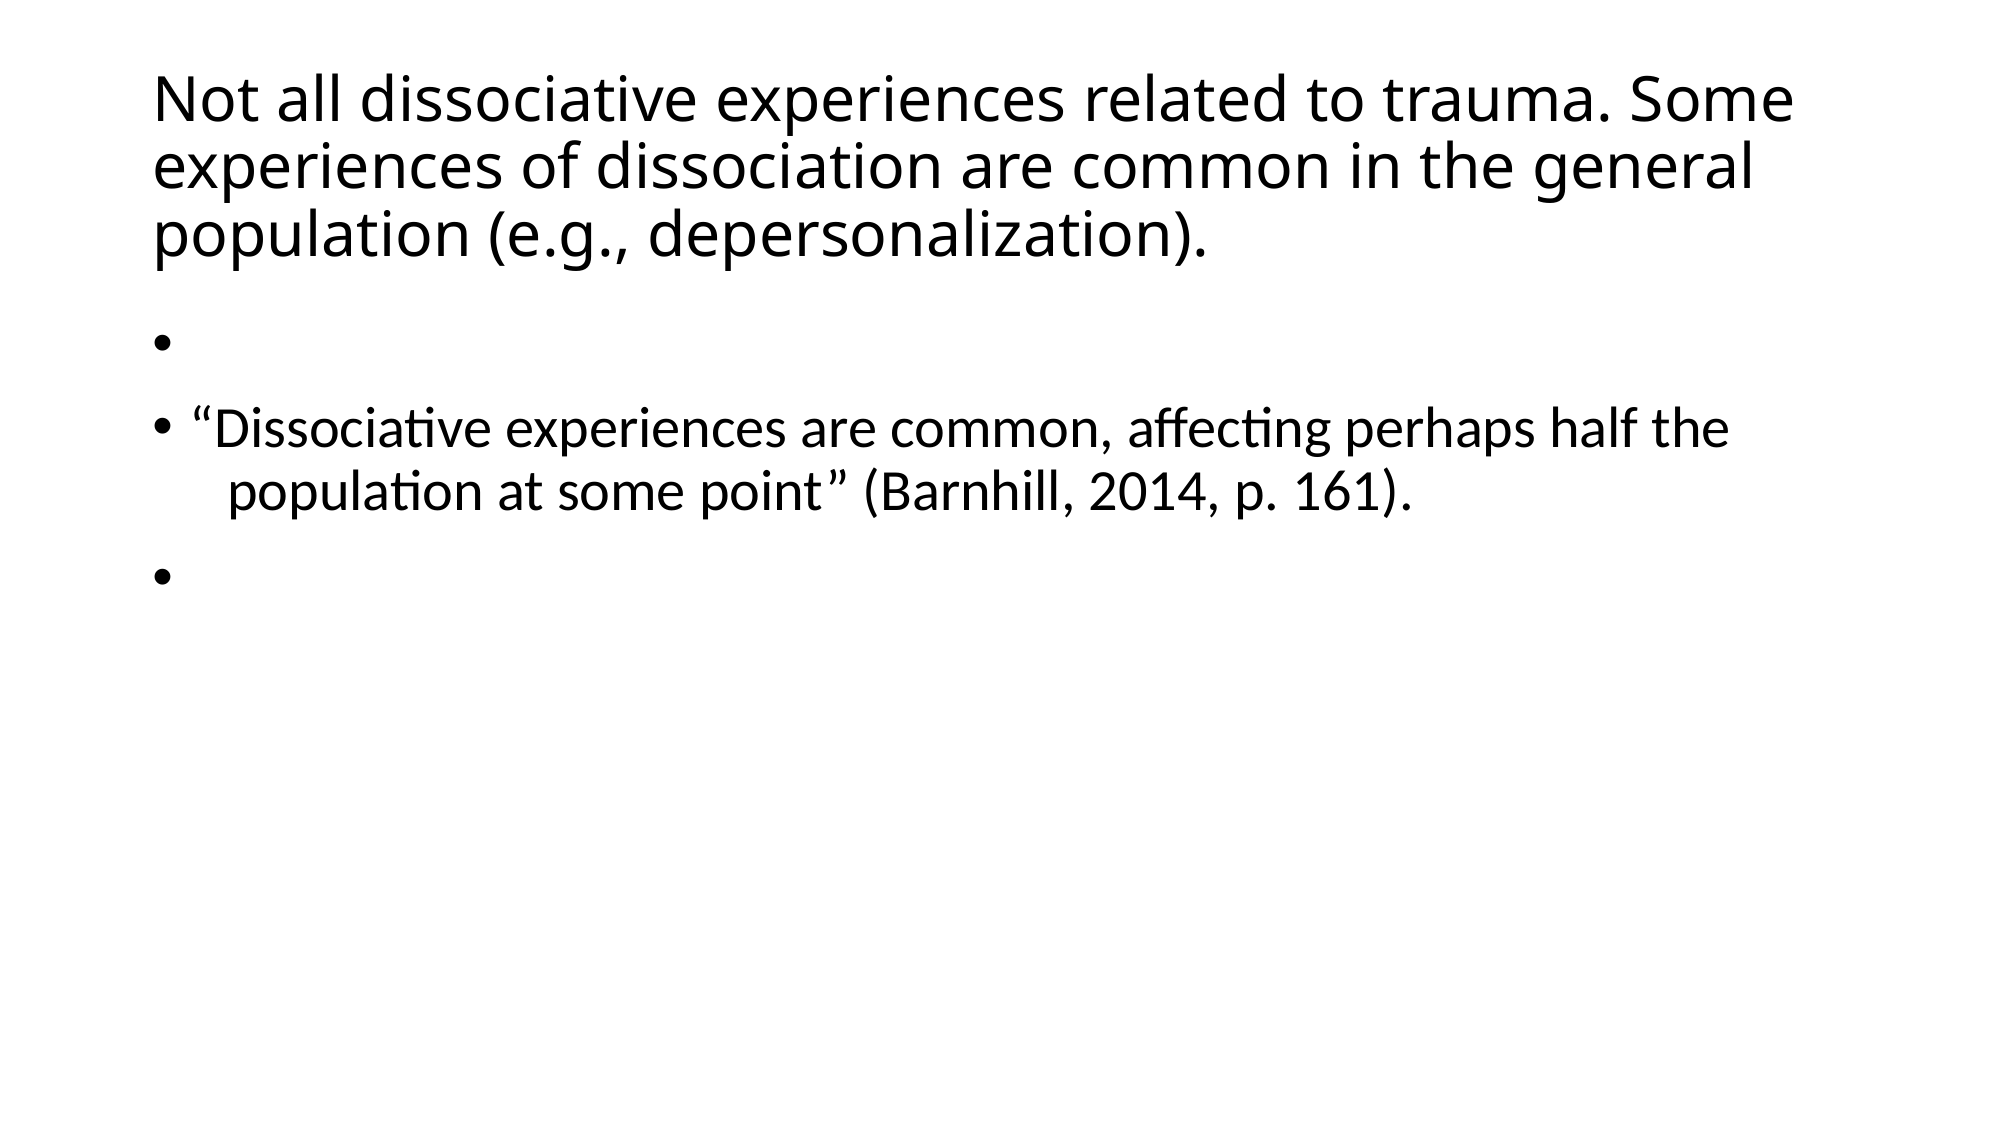

# Not all dissociative experiences related to trauma. Some experiences of dissociation are common in the general population (e.g., depersonalization).
“Dissociative experiences are common, affecting perhaps half the population at some point” (Barnhill, 2014, p. 161).